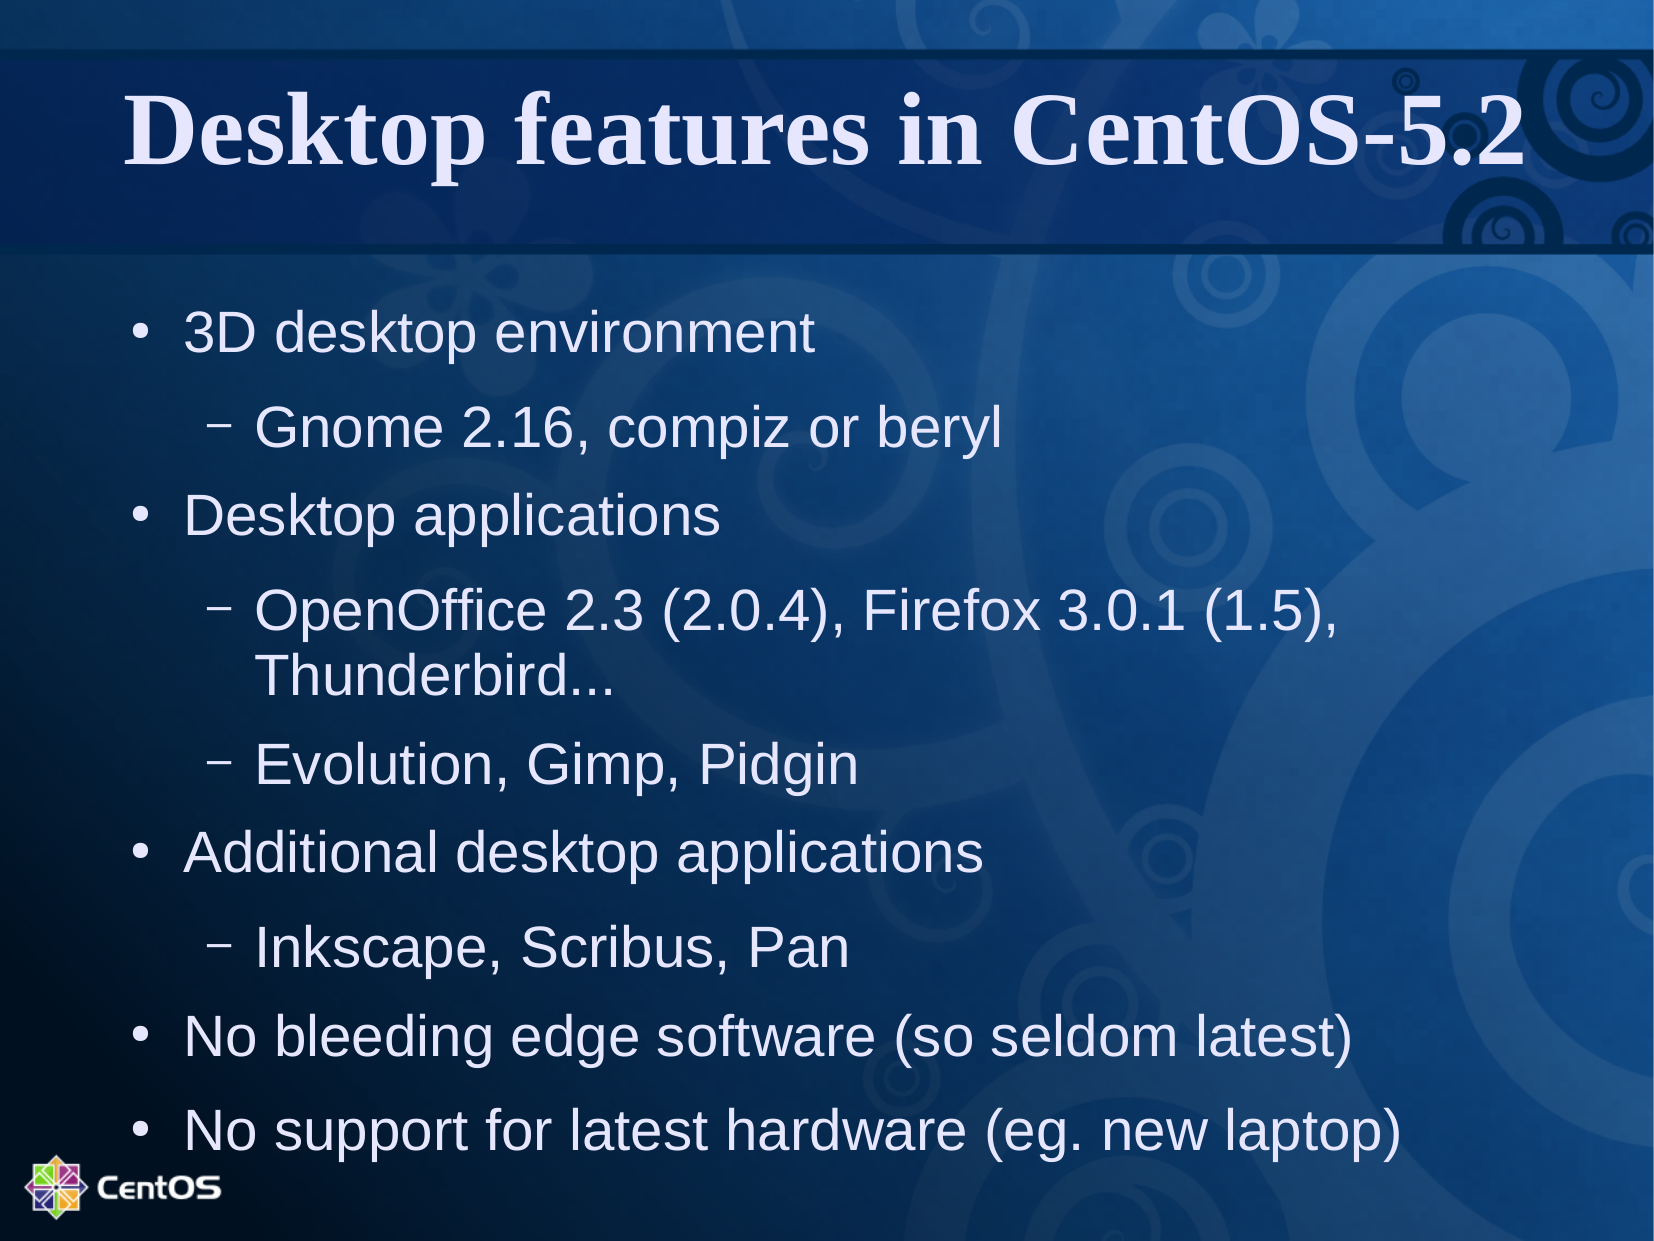

# Desktop features in CentOS-5.2
3D desktop environment
Gnome 2.16, compiz or beryl
Desktop applications
OpenOffice 2.3 (2.0.4), Firefox 3.0.1 (1.5), Thunderbird...
Evolution, Gimp, Pidgin
Additional desktop applications
Inkscape, Scribus, Pan
No bleeding edge software (so seldom latest)
No support for latest hardware (eg. new laptop)